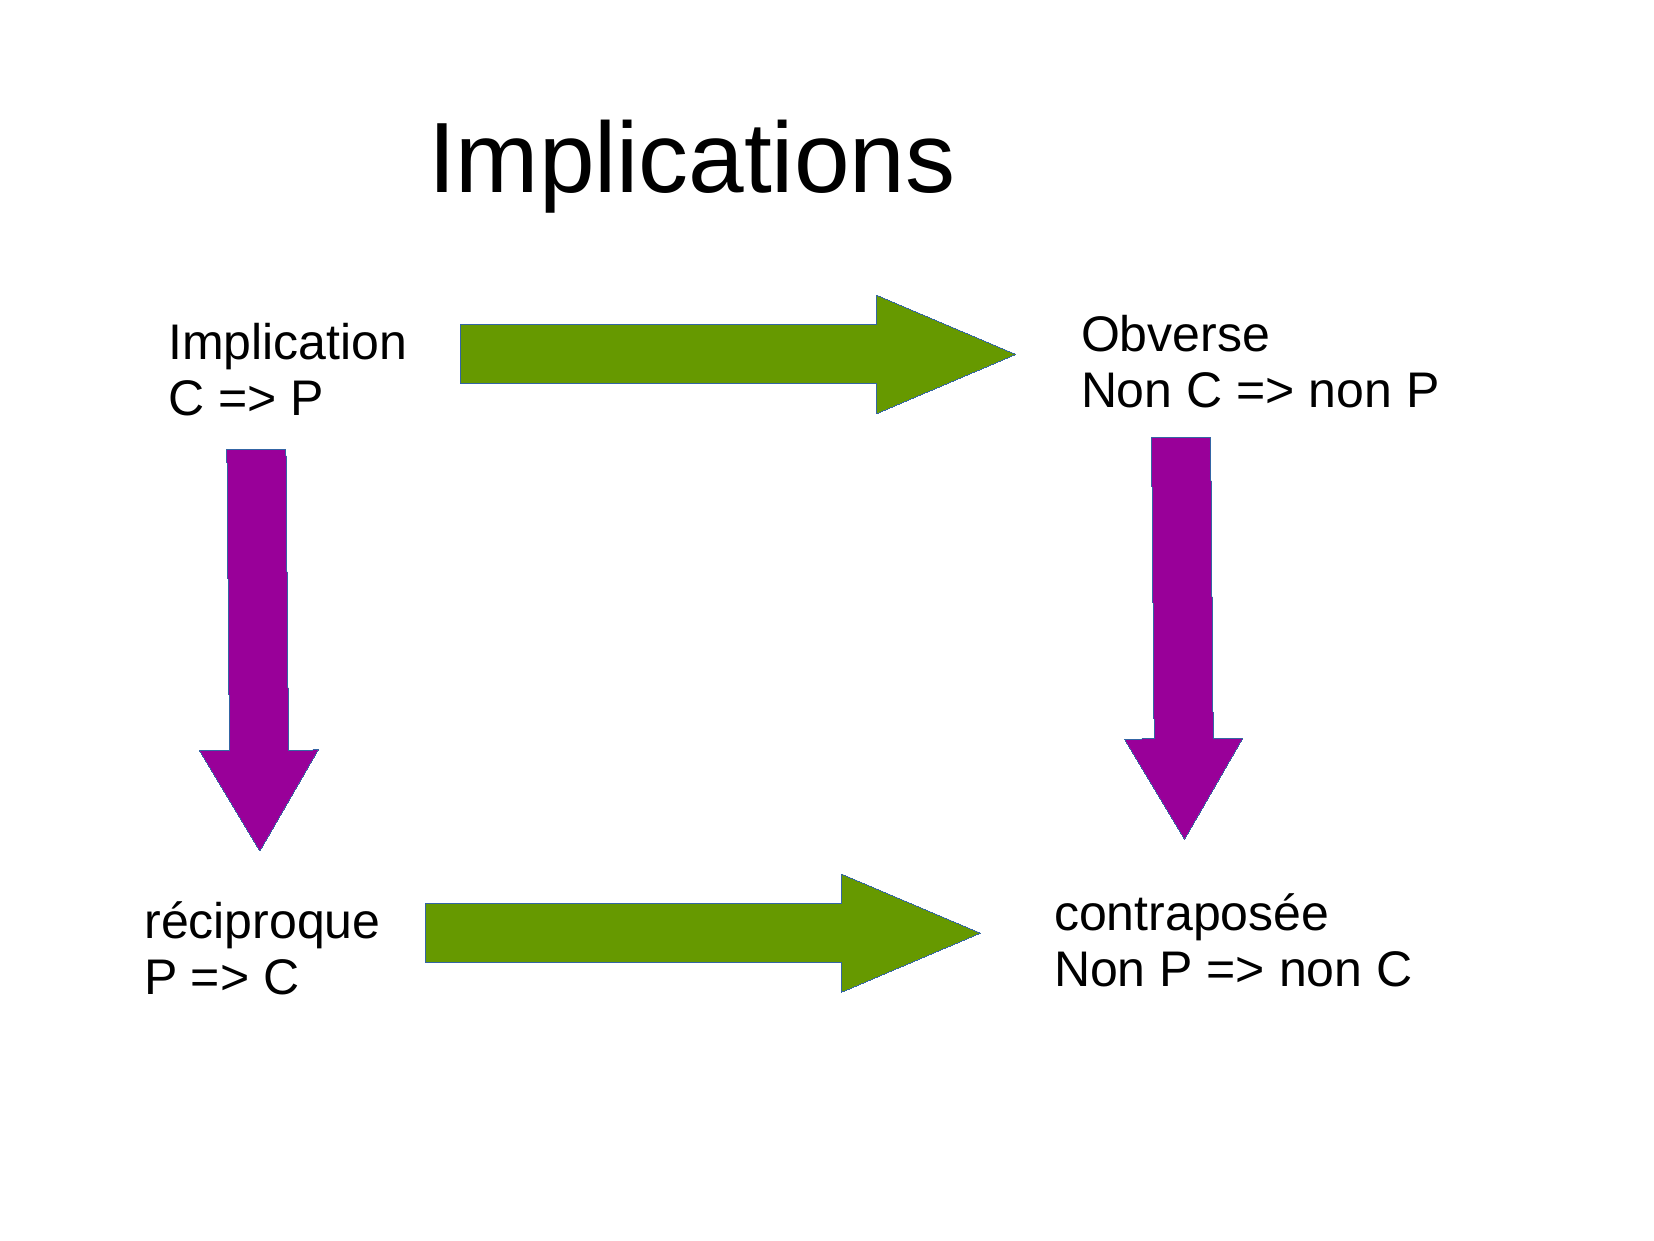

Implications
Obverse
Non C => non P
Implication
C => P
contraposée
Non P => non C
réciproque
P => C